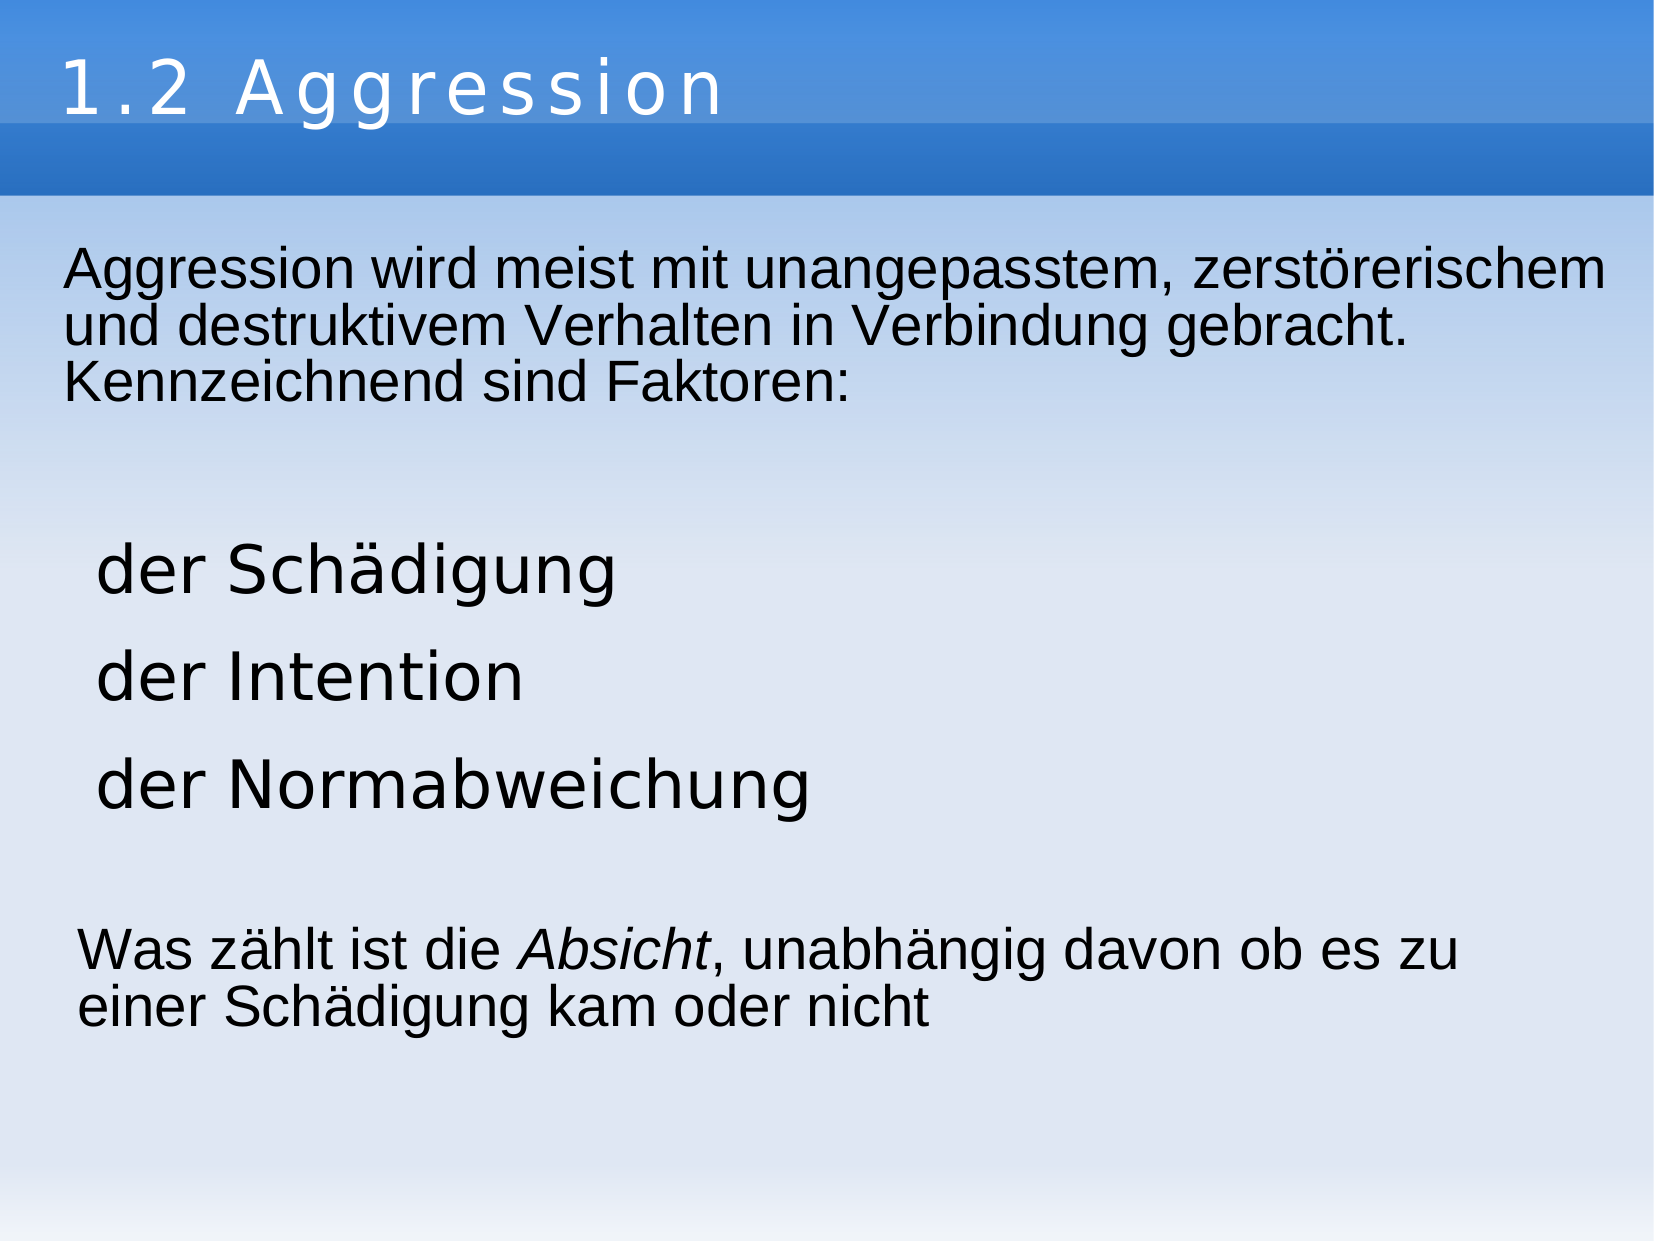

# 1.2 Aggression
Aggression wird meist mit unangepasstem, zerstörerischem
und destruktivem Verhalten in Verbindung gebracht.
Kennzeichnend sind Faktoren:
der Schädigung
der Intention
der Normabweichung
Was zählt ist die Absicht, unabhängig davon ob es zu
einer Schädigung kam oder nicht